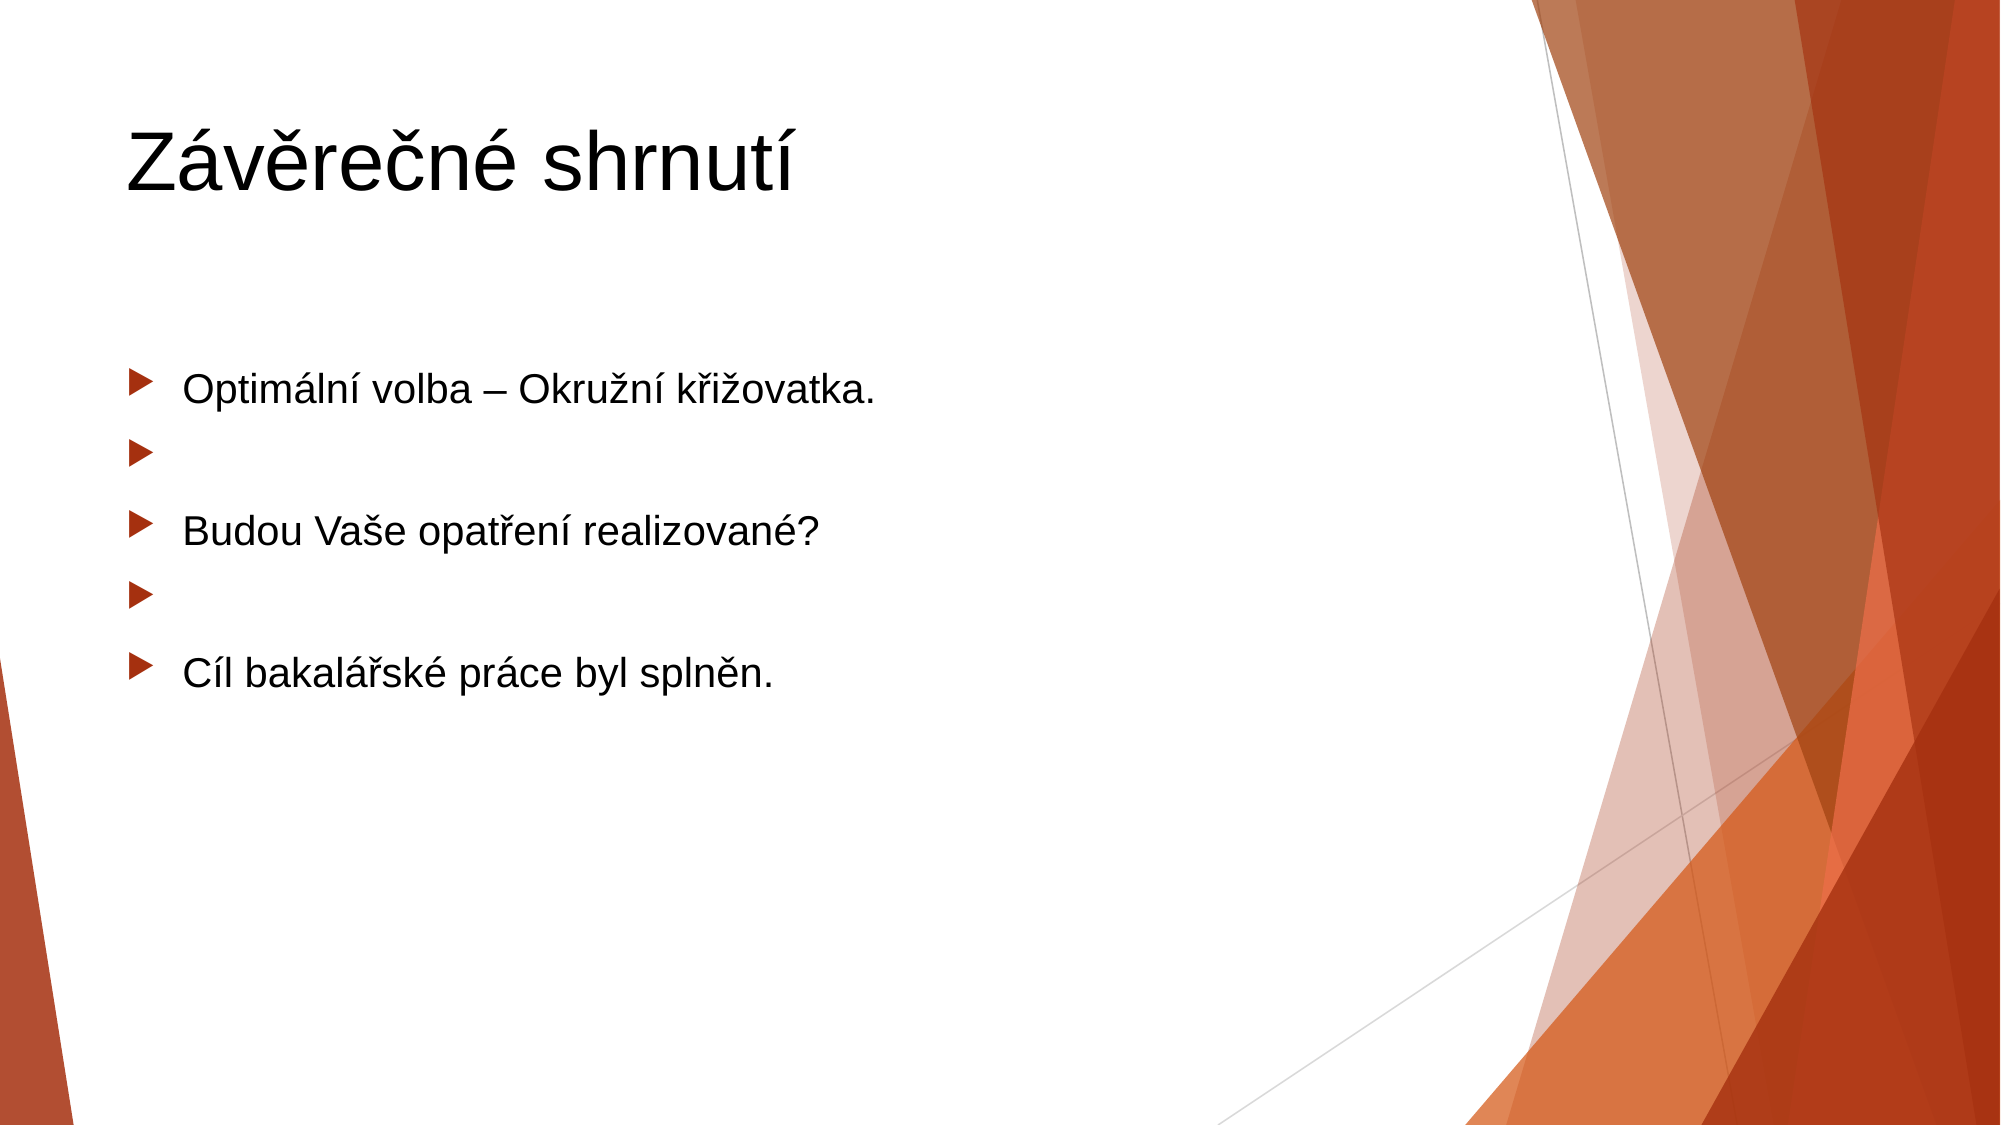

# Závěrečné shrnutí
Optimální volba – Okružní křižovatka.
Budou Vaše opatření realizované?
Cíl bakalářské práce byl splněn.